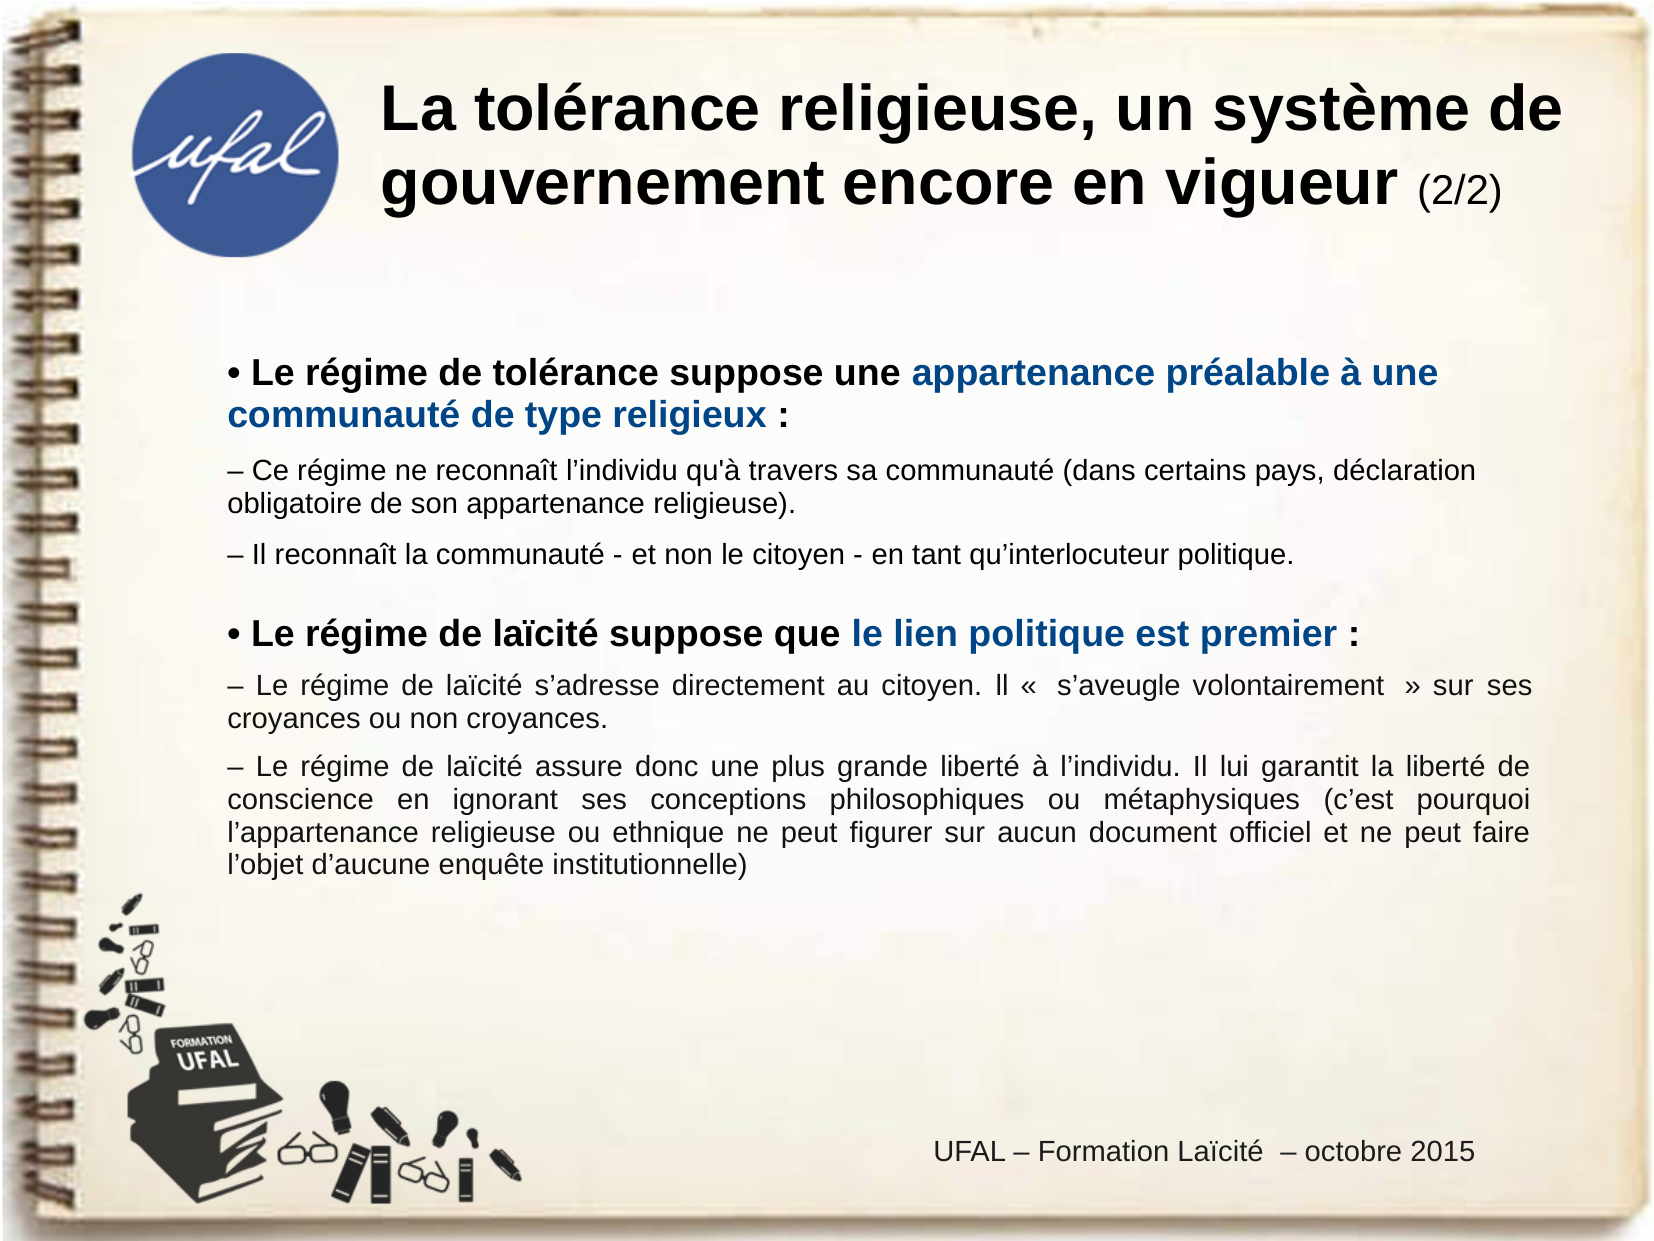

La tolérance religieuse, un système de gouvernement encore en vigueur (2/2)
• Le régime de tolérance suppose une appartenance préalable à une communauté de type religieux :
– Ce régime ne reconnaît l’individu qu'à travers sa communauté (dans certains pays, déclaration obligatoire de son appartenance religieuse).
– Il reconnaît la communauté - et non le citoyen - en tant qu’interlocuteur politique.
• Le régime de laïcité suppose que le lien politique est premier :
– Le régime de laïcité s’adresse directement au citoyen. ll «  s’aveugle volontairement  » sur ses croyances ou non croyances.
– Le régime de laïcité assure donc une plus grande liberté à l’individu. Il lui garantit la liberté de conscience en ignorant ses conceptions philosophiques ou métaphysiques (c’est pourquoi l’appartenance religieuse ou ethnique ne peut figurer sur aucun document officiel et ne peut faire l’objet d’aucune enquête institutionnelle)
UFAL – Formation Laïcité – octobre 2015